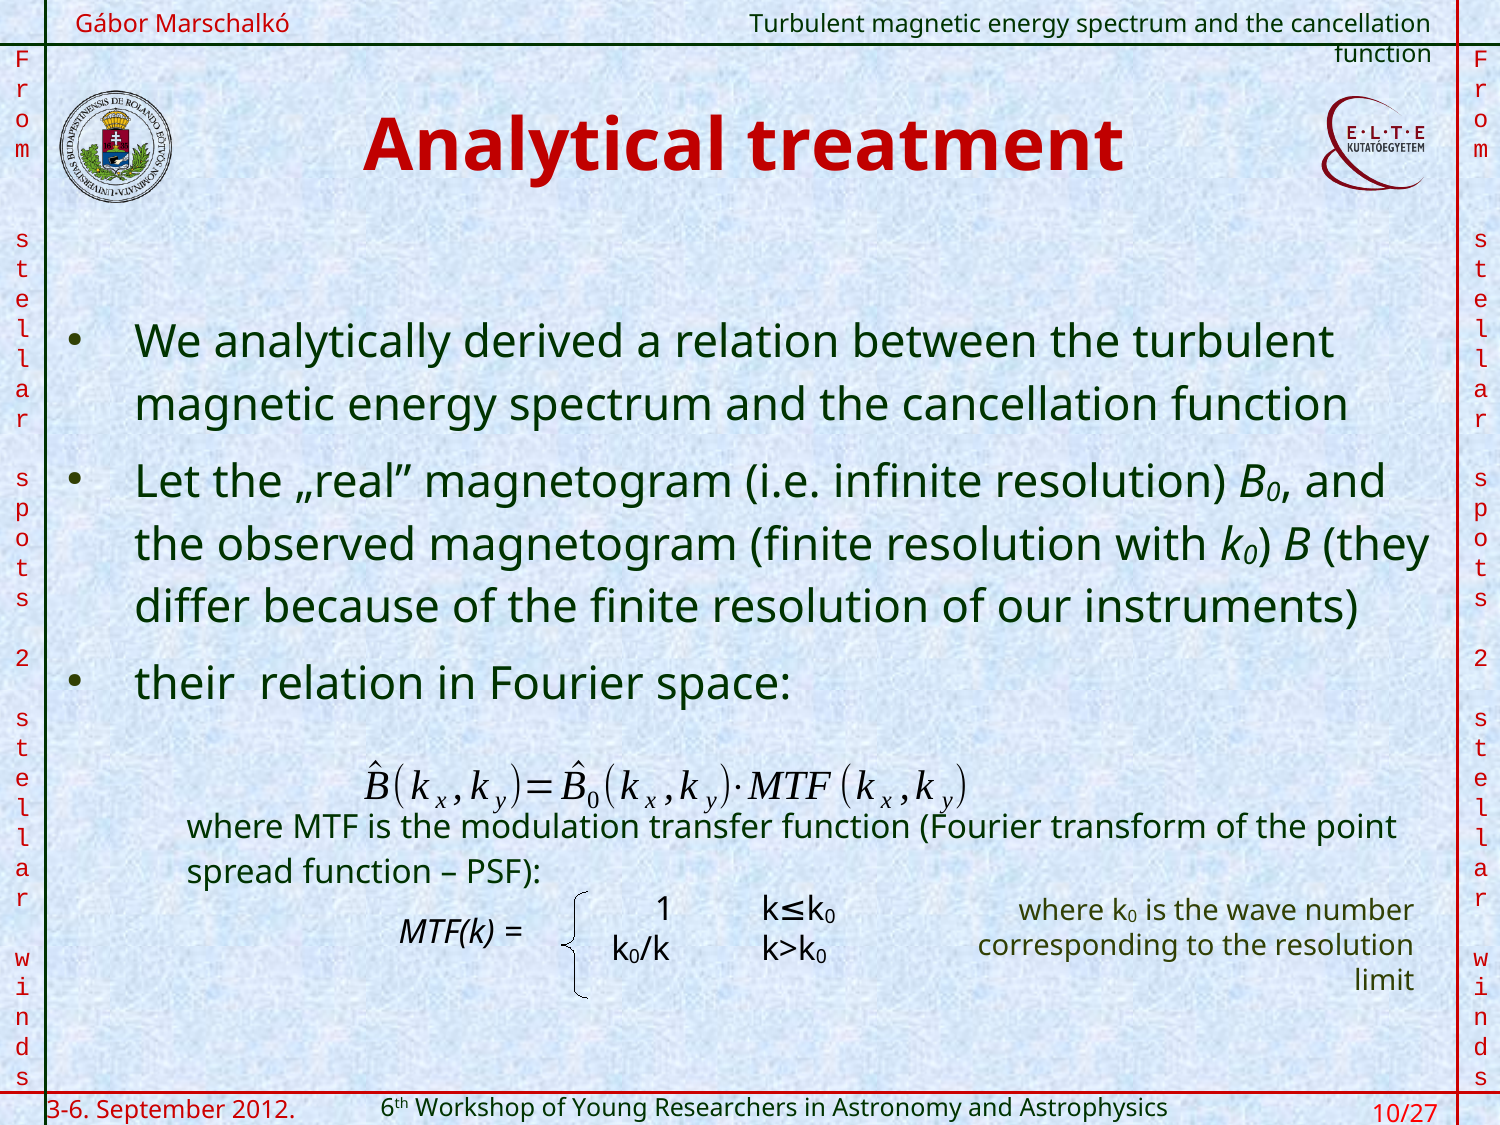

Analytical treatment
# We analytically derived a relation between the turbulent magnetic energy spectrum and the cancellation function
Let the „real” magnetogram (i.e. infinite resolution) B0, and the observed magnetogram (finite resolution with k0) B (they differ because of the finite resolution of our instruments)
their relation in Fourier space:
where MTF is the modulation transfer function (Fourier transform of the point spread function – PSF):
MTF(k) =
 1	k≤k0
k0/k	k>k0
where k0 is the wave number corresponding to the resolution limit